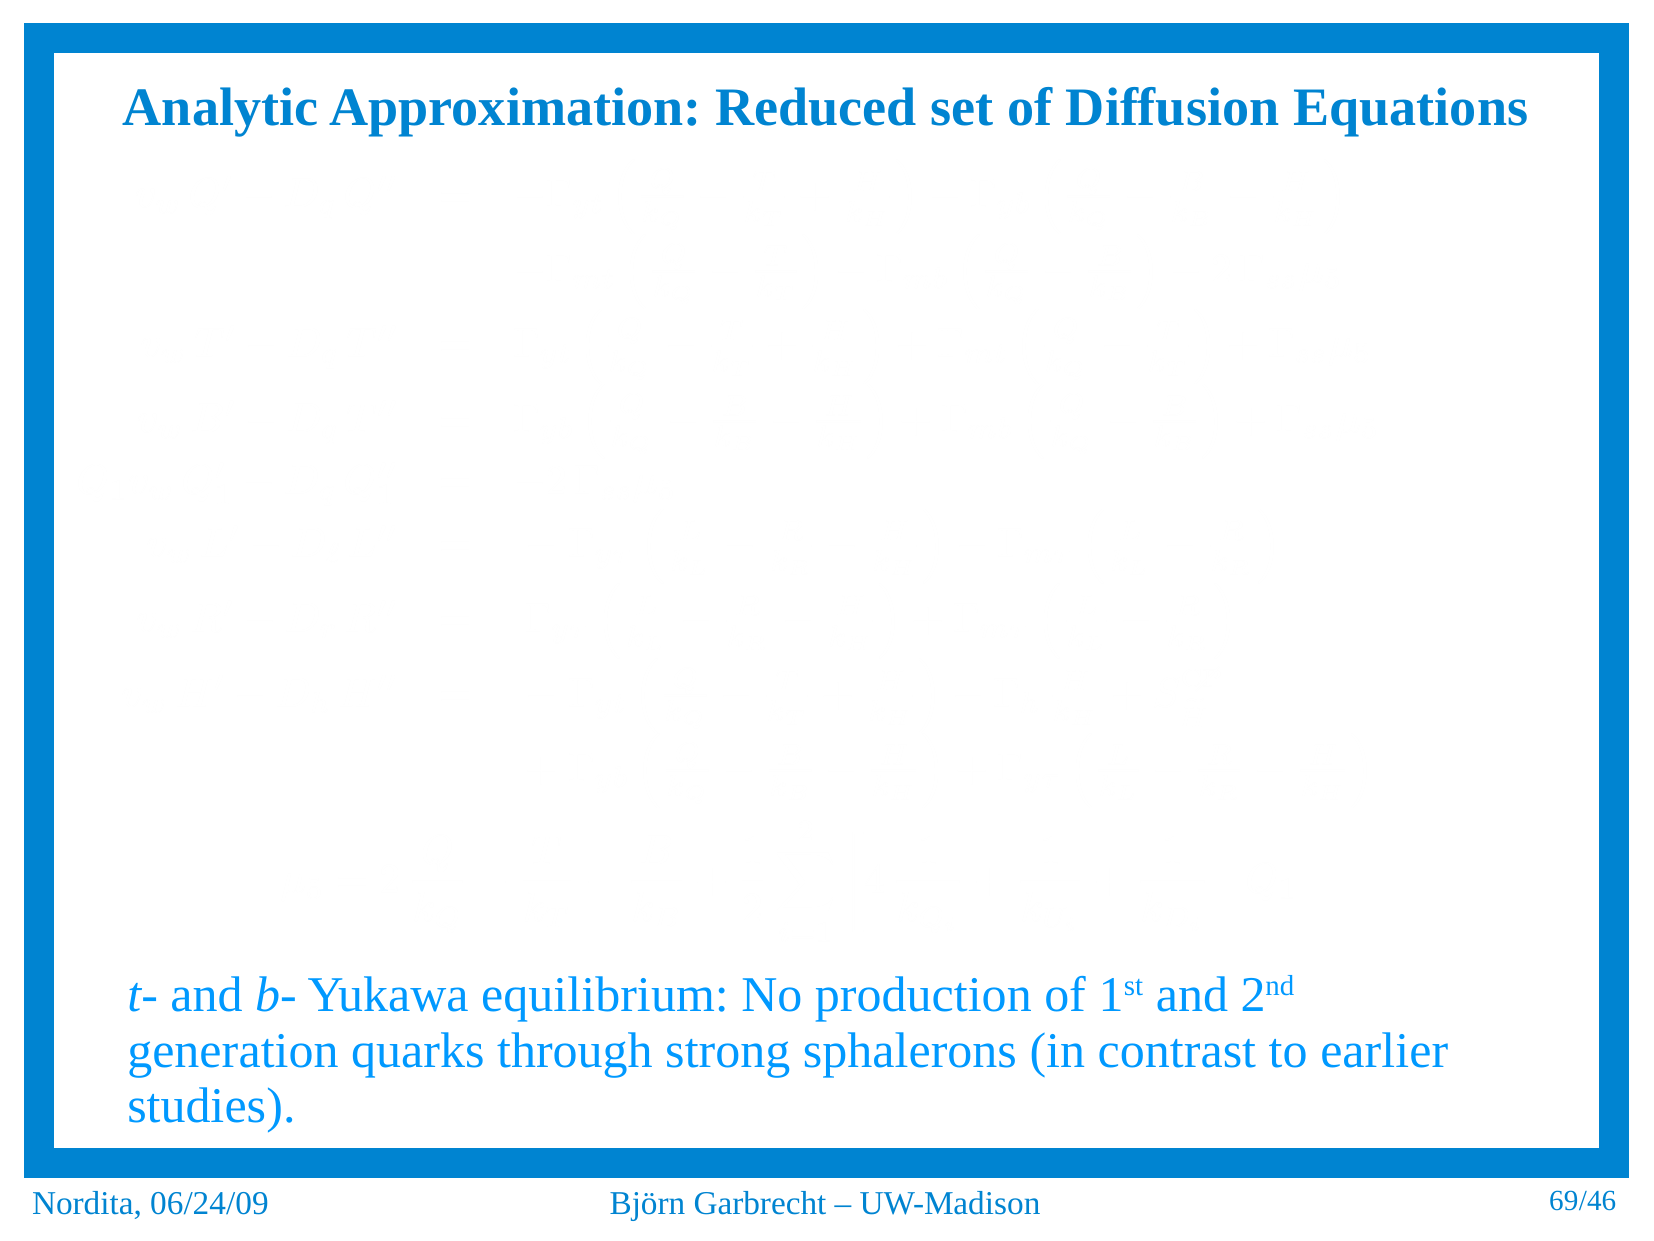

# Analytic Approximation: Reduced set of Diffusion Equations
t- and b- Yukawa equilibrium: No production of 1st and 2nd generation quarks through strong sphalerons (in contrast to earlier studies).
Björn Garbrecht – UW-Madison
69